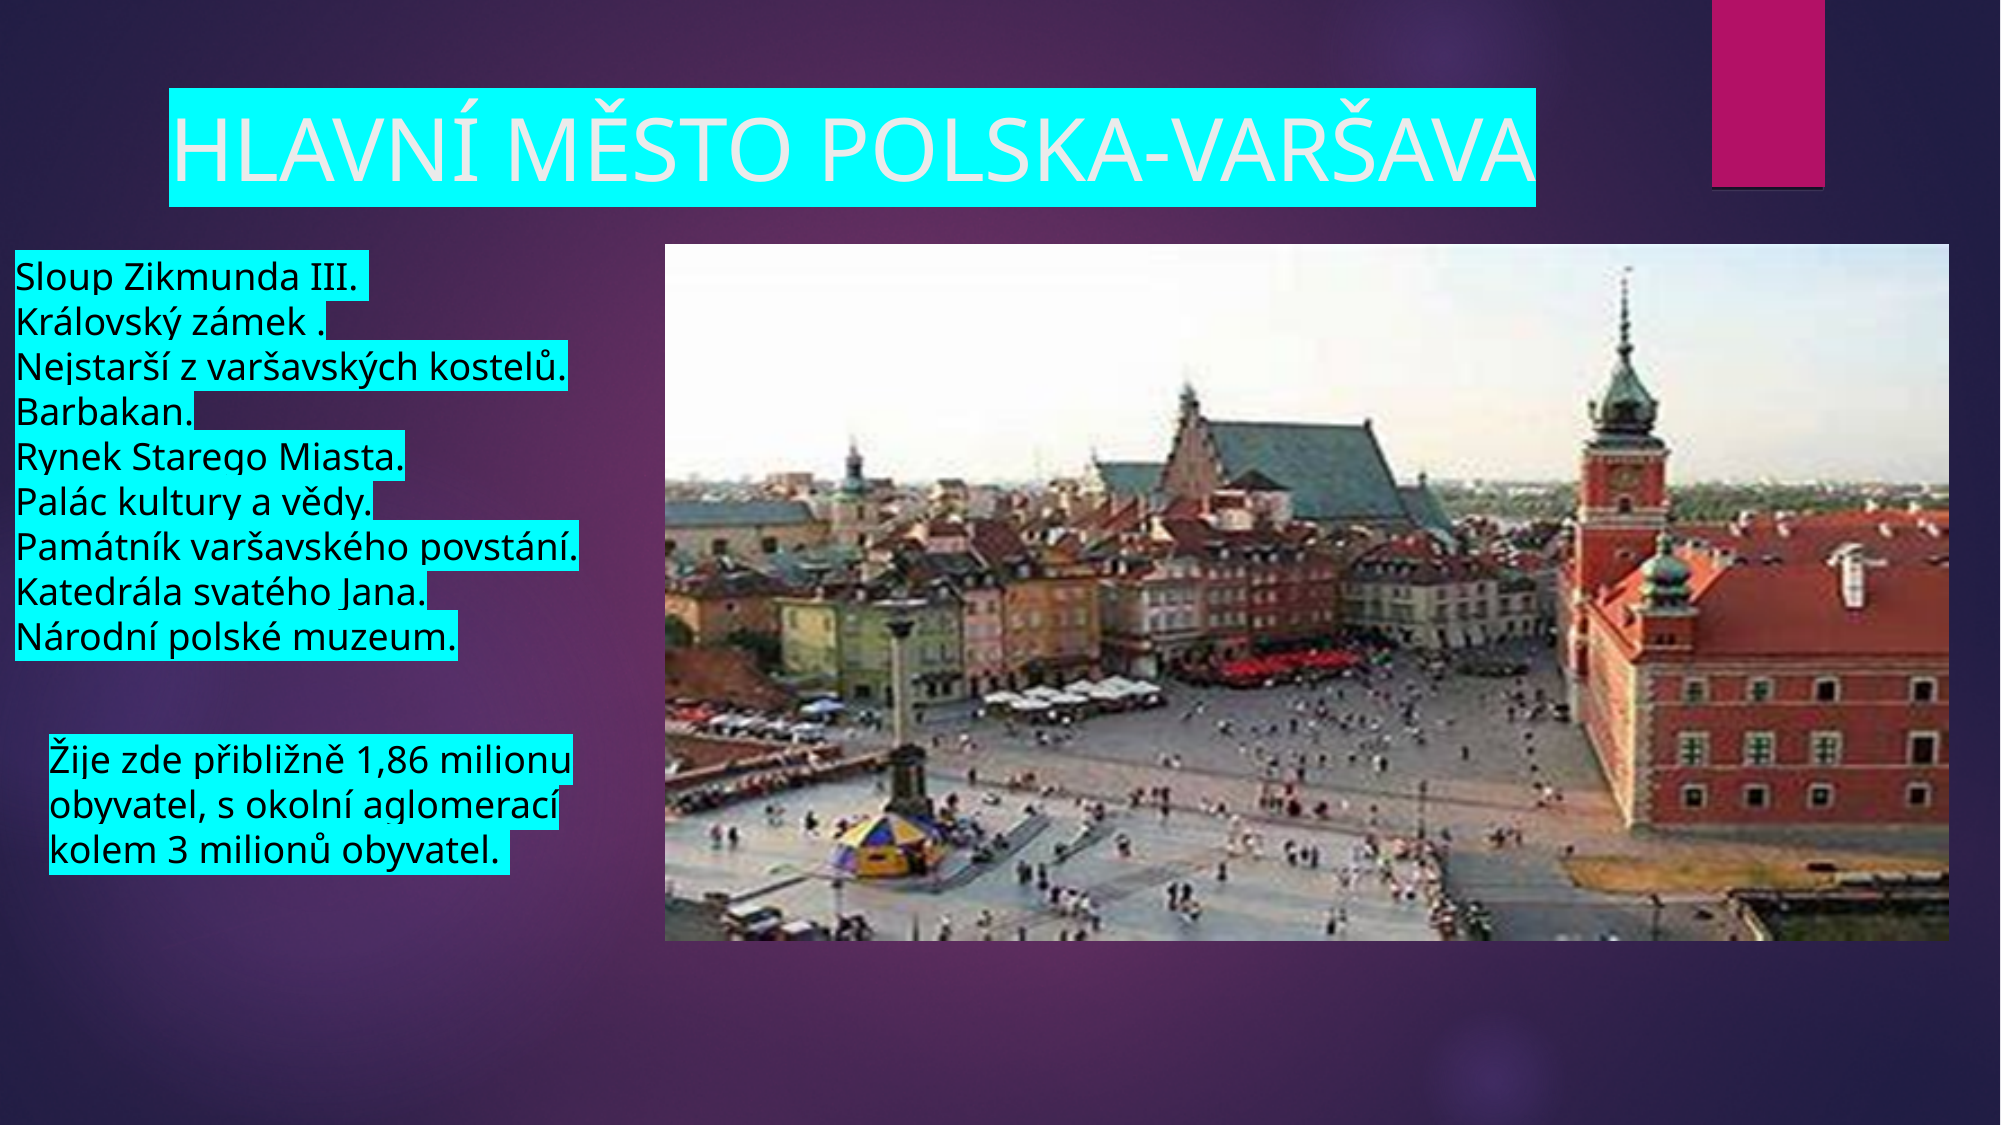

# HLAVNÍ MĚSTO POLSKA-VARŠAVA
Sloup Zikmunda III.
Královský zámek .
Nejstarší z varšavských kostelů.
Barbakan.
Rynek Starego Miasta.
Palác kultury a vědy.
Památník varšavského povstání.
Katedrála svatého Jana.
Národní polské muzeum.
Žije zde přibližně 1,86 milionu obyvatel, s okolní aglomerací kolem 3 milionů obyvatel.